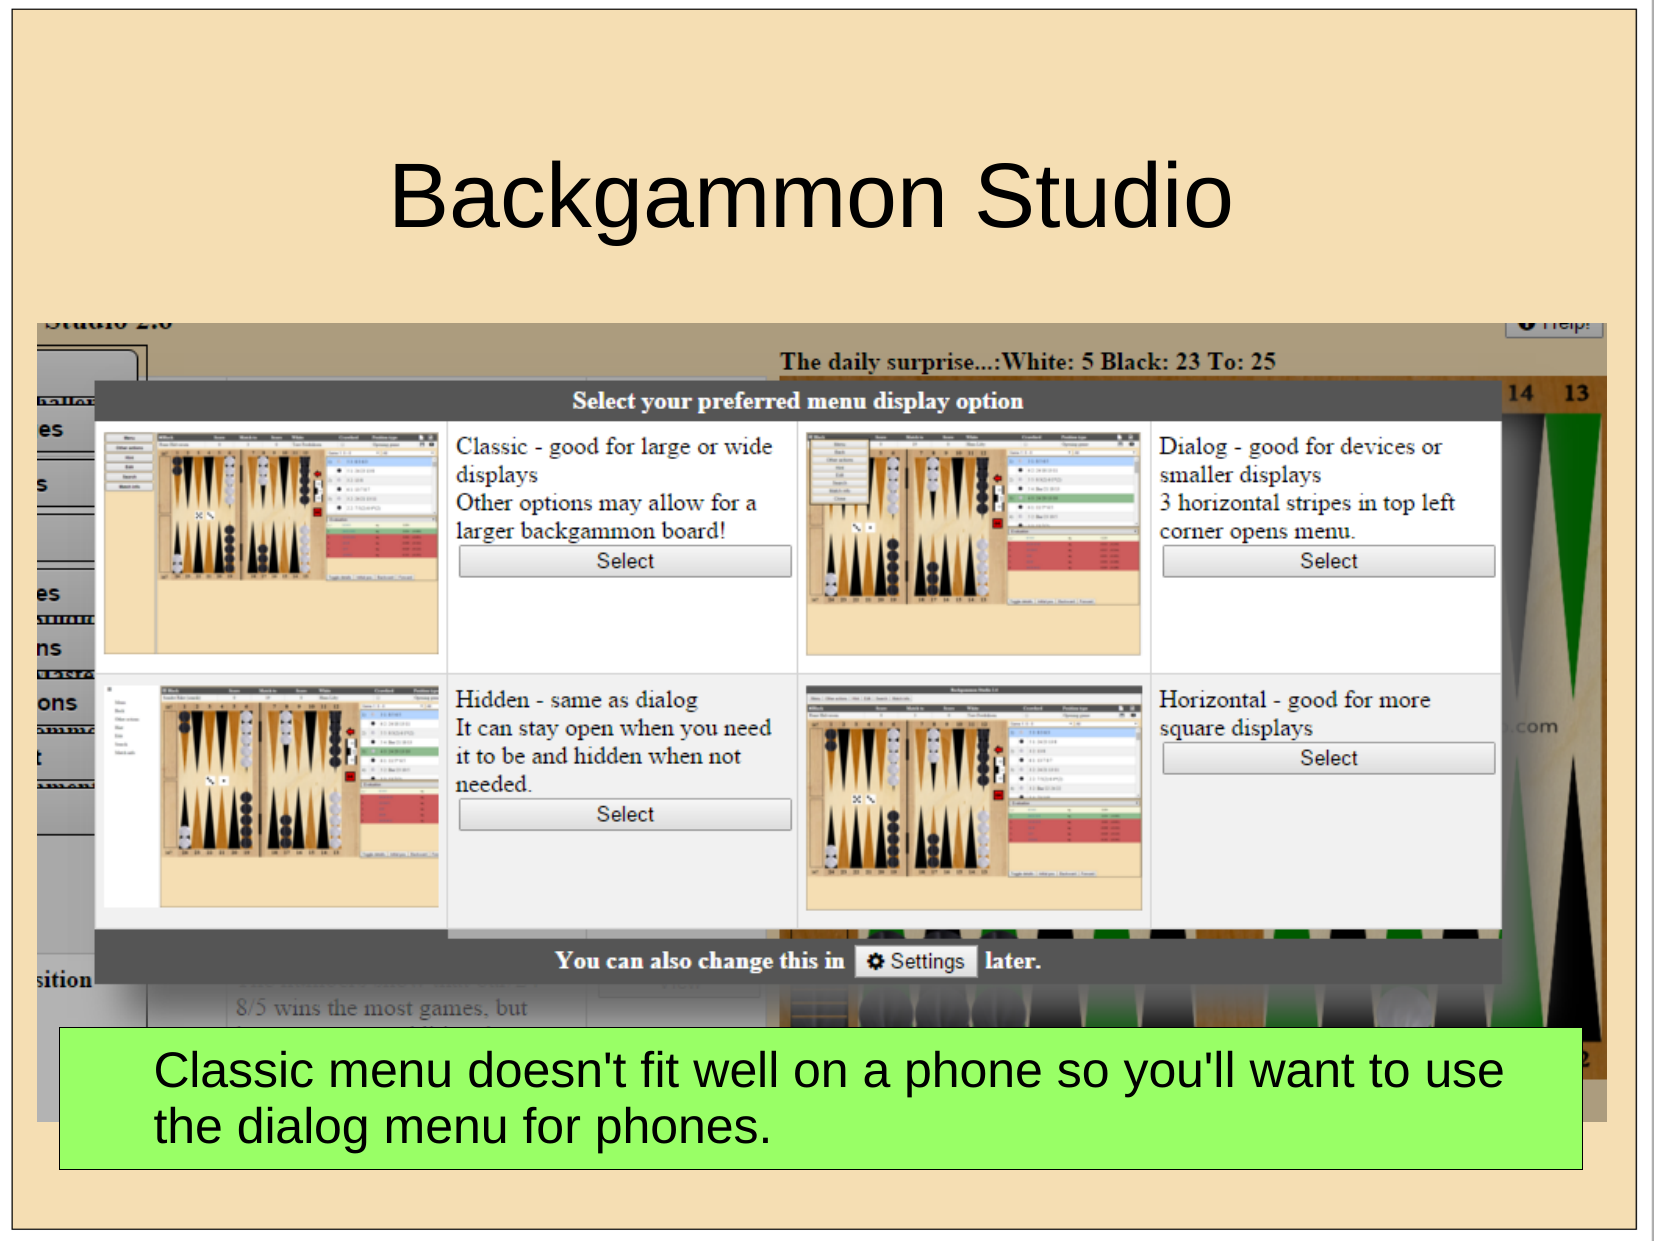

# Backgammon Studio
Classic menu doesn't fit well on a phone so you'll want to use
the dialog menu for phones.